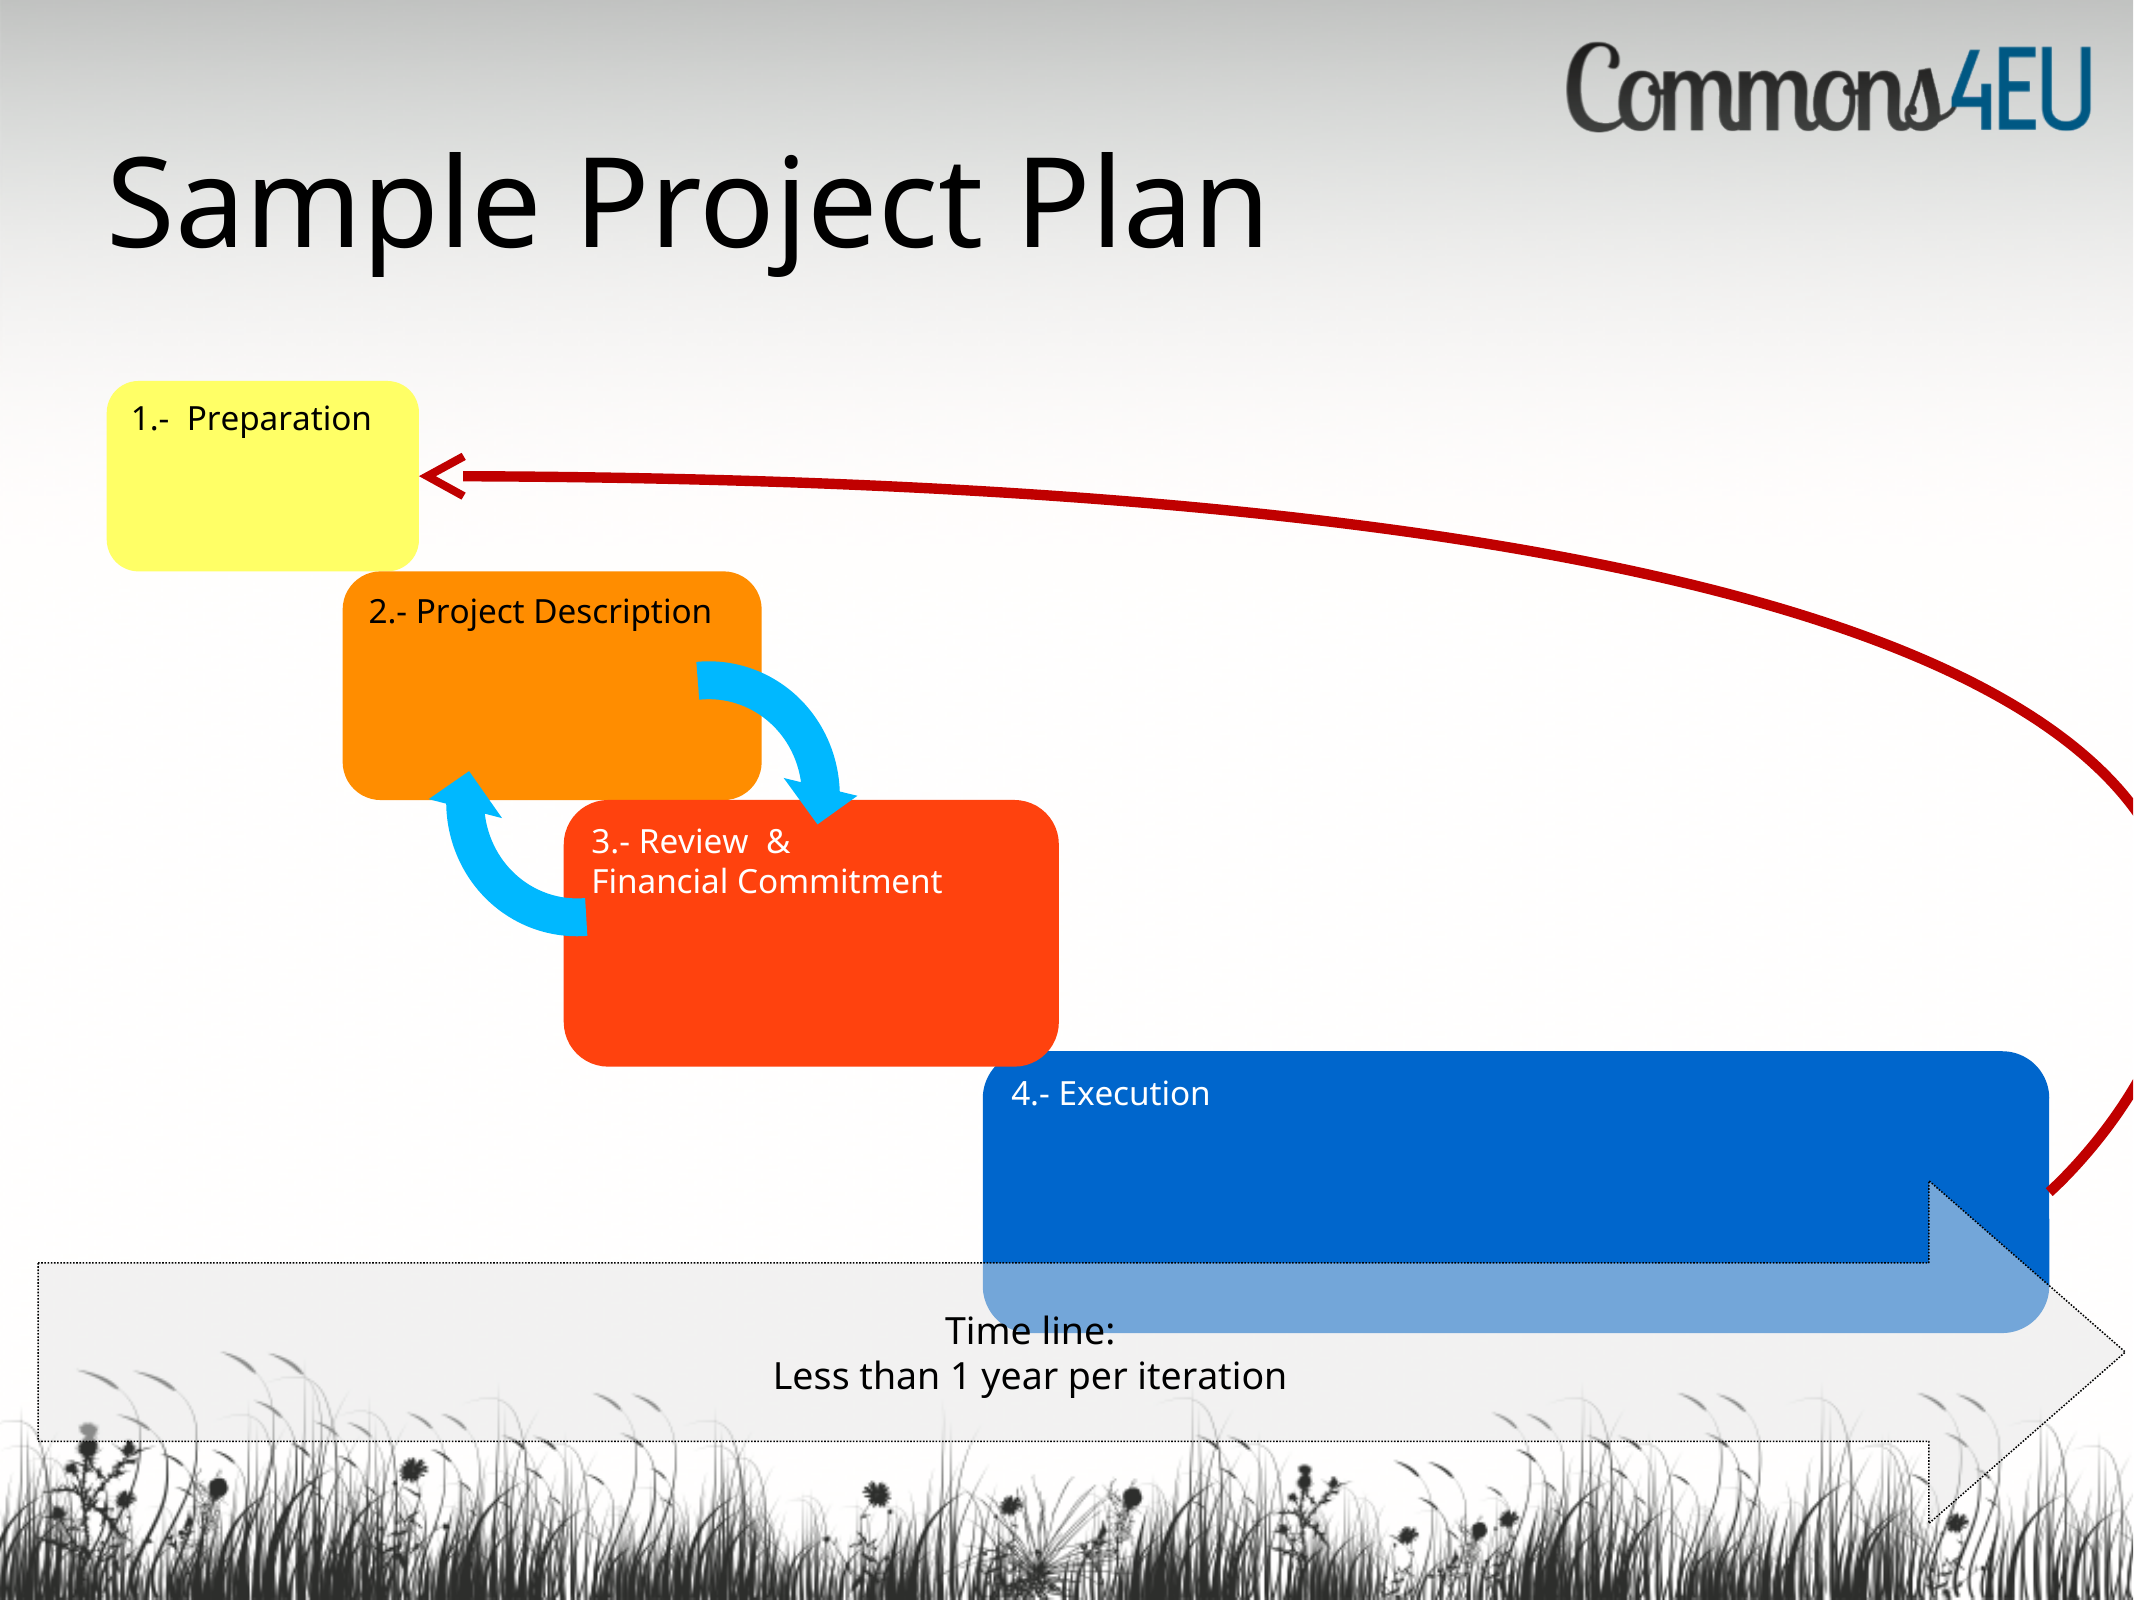

# Sample Project Plan
1.- Preparation
2.- Project Description
3.- Review &
Financial Commitment
4.- Execution
Time line:
Less than 1 year per iteration